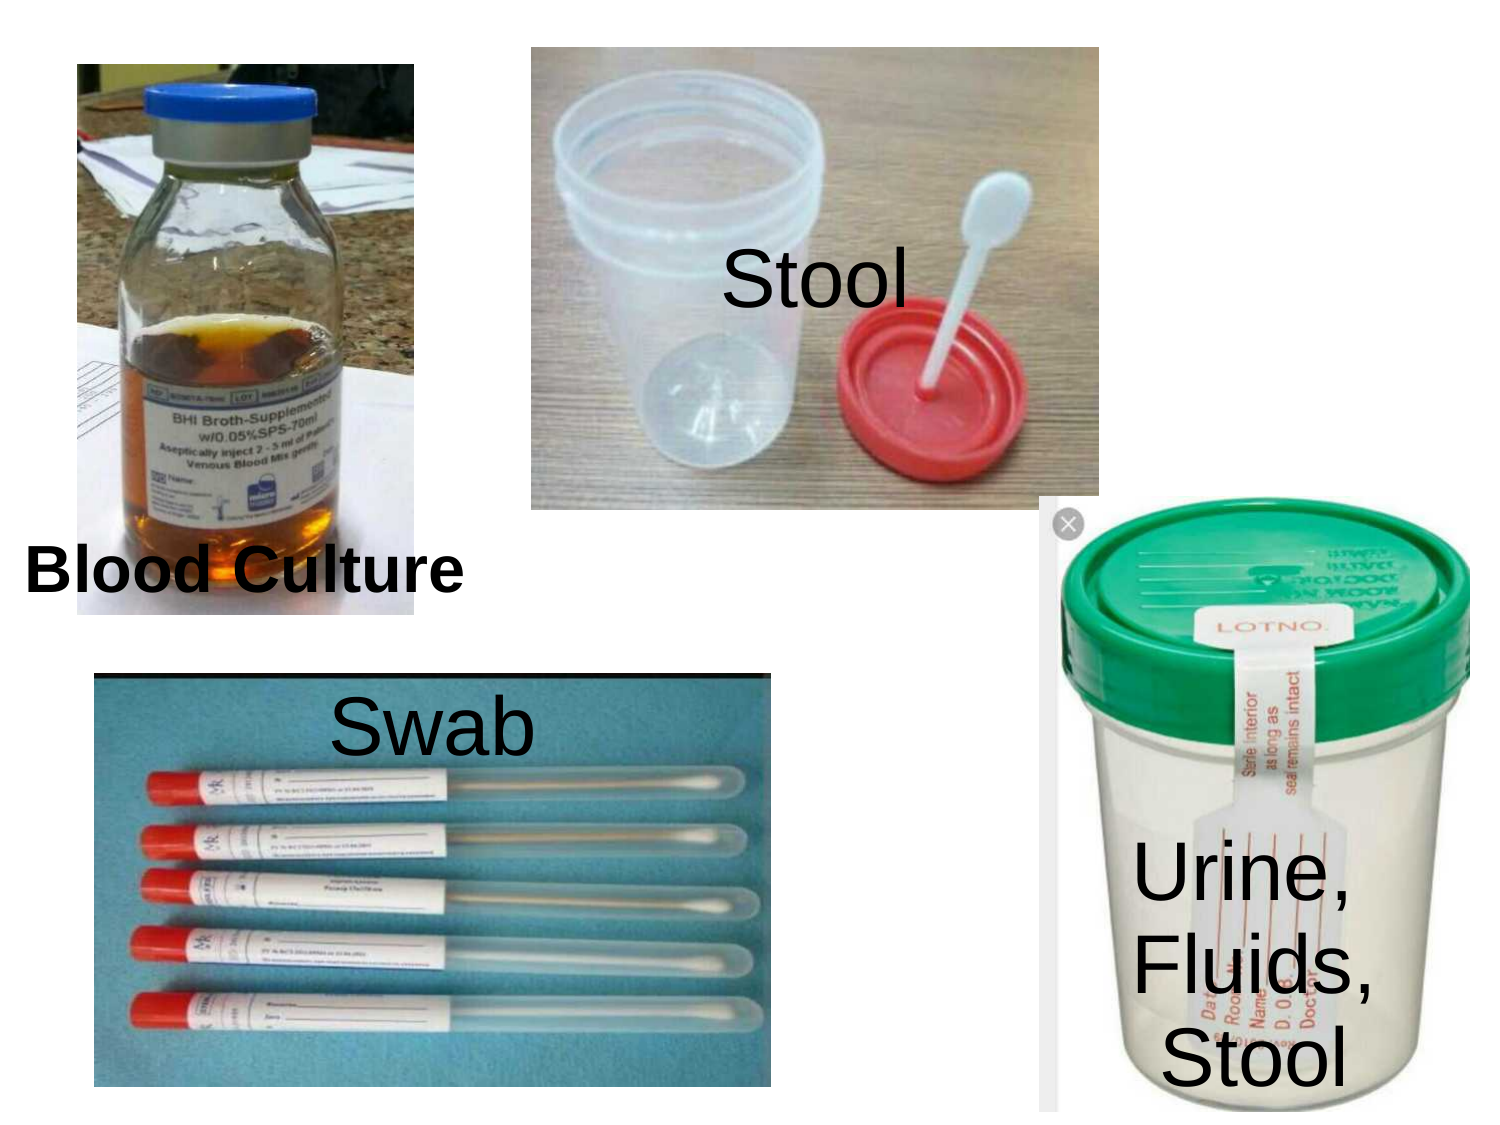

Stool
Blood Culture
Urine,
Fluids,
Stool
Swab